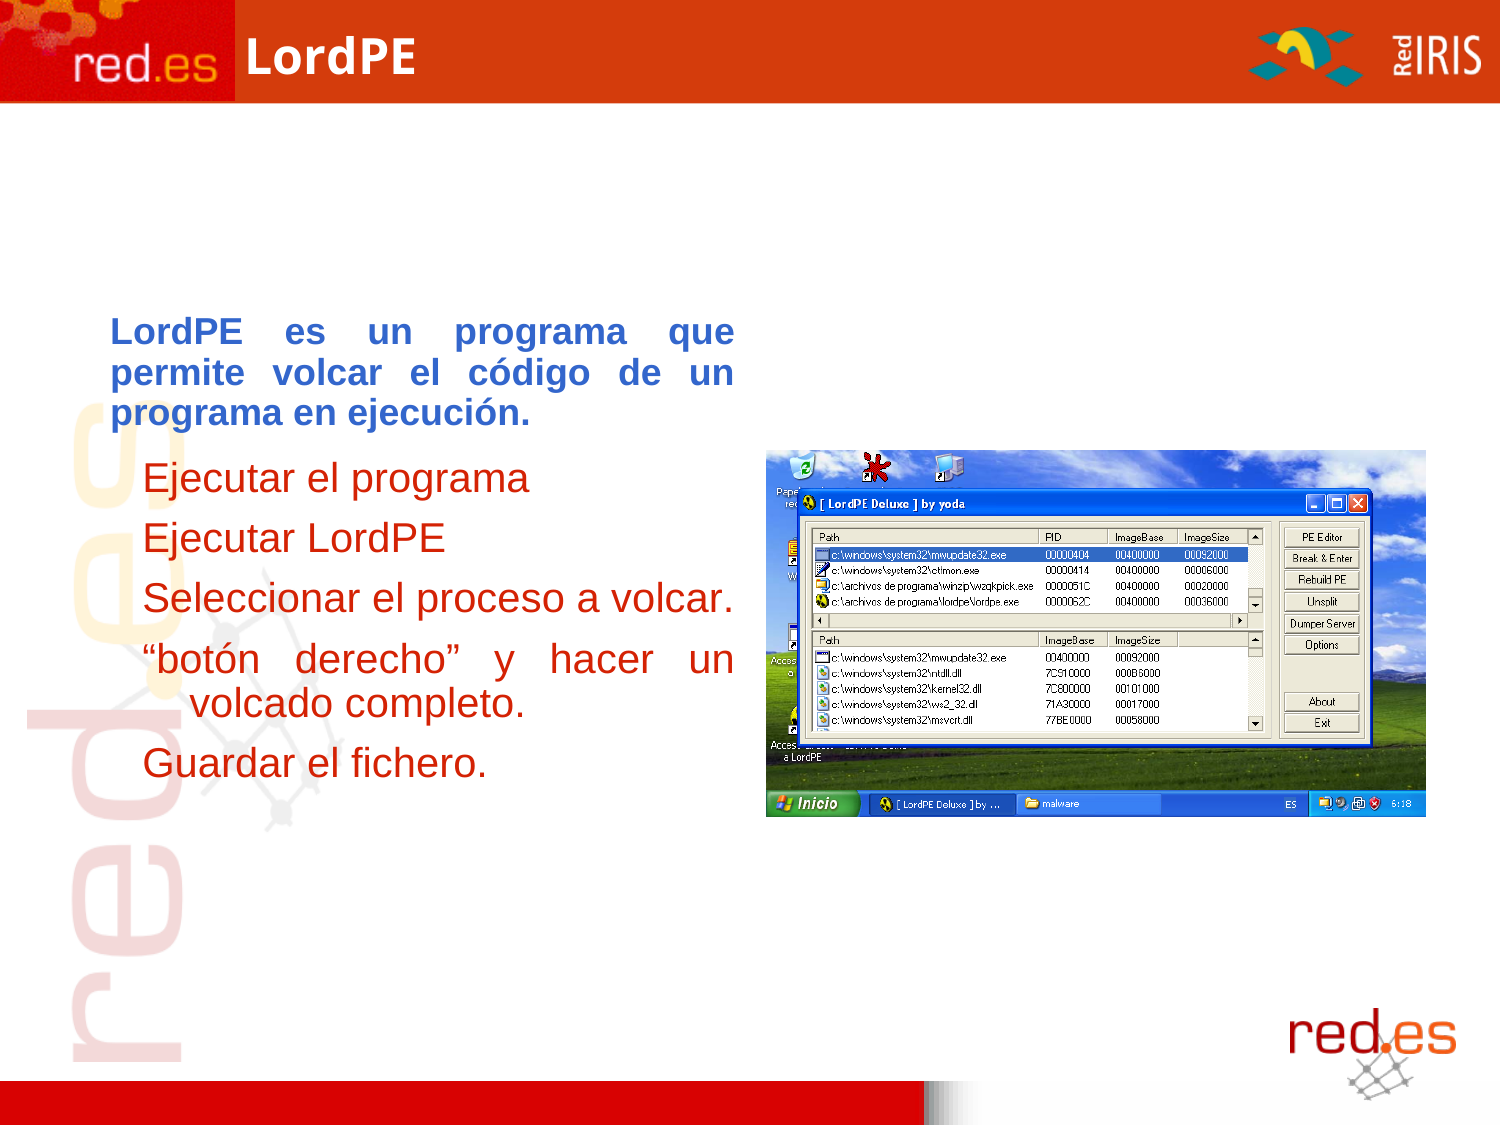

# LordPE
LordPE es un programa que permite volcar el código de un programa en ejecución.
Ejecutar el programa
Ejecutar LordPE
Seleccionar el proceso a volcar.
“botón derecho” y hacer un volcado completo.
Guardar el fichero.